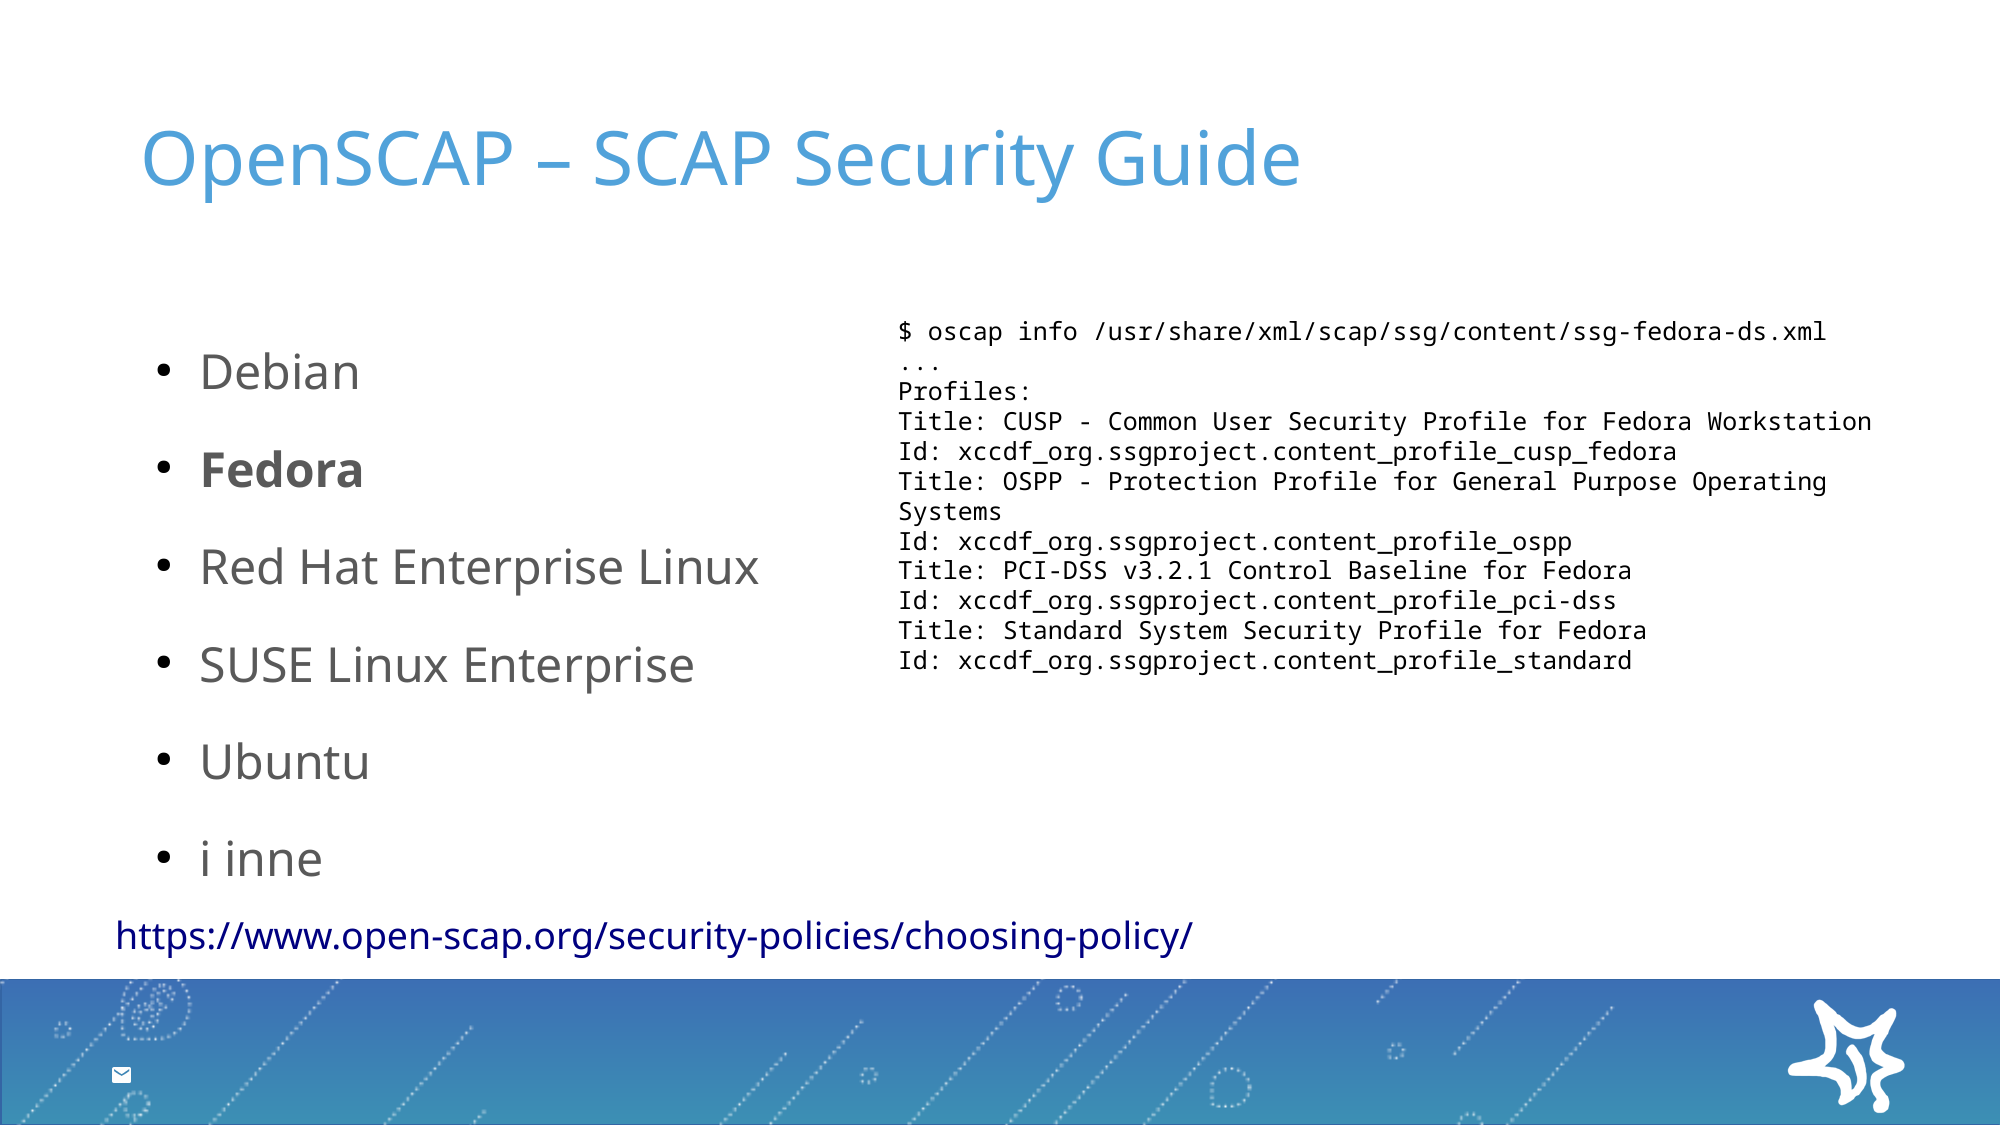

# OpenSCAP – SCAP Security Guide
Debian
Fedora
Red Hat Enterprise Linux
SUSE Linux Enterprise
Ubuntu
i inne
$ oscap info /usr/share/xml/scap/ssg/content/ssg-fedora-ds.xml
...
Profiles:
Title: CUSP - Common User Security Profile for Fedora Workstation
Id: xccdf_org.ssgproject.content_profile_cusp_fedora
Title: OSPP - Protection Profile for General Purpose Operating Systems
Id: xccdf_org.ssgproject.content_profile_ospp
Title: PCI-DSS v3.2.1 Control Baseline for Fedora
Id: xccdf_org.ssgproject.content_profile_pci-dss
Title: Standard System Security Profile for Fedora
Id: xccdf_org.ssgproject.content_profile_standard
https://www.open-scap.org/security-policies/choosing-policy/